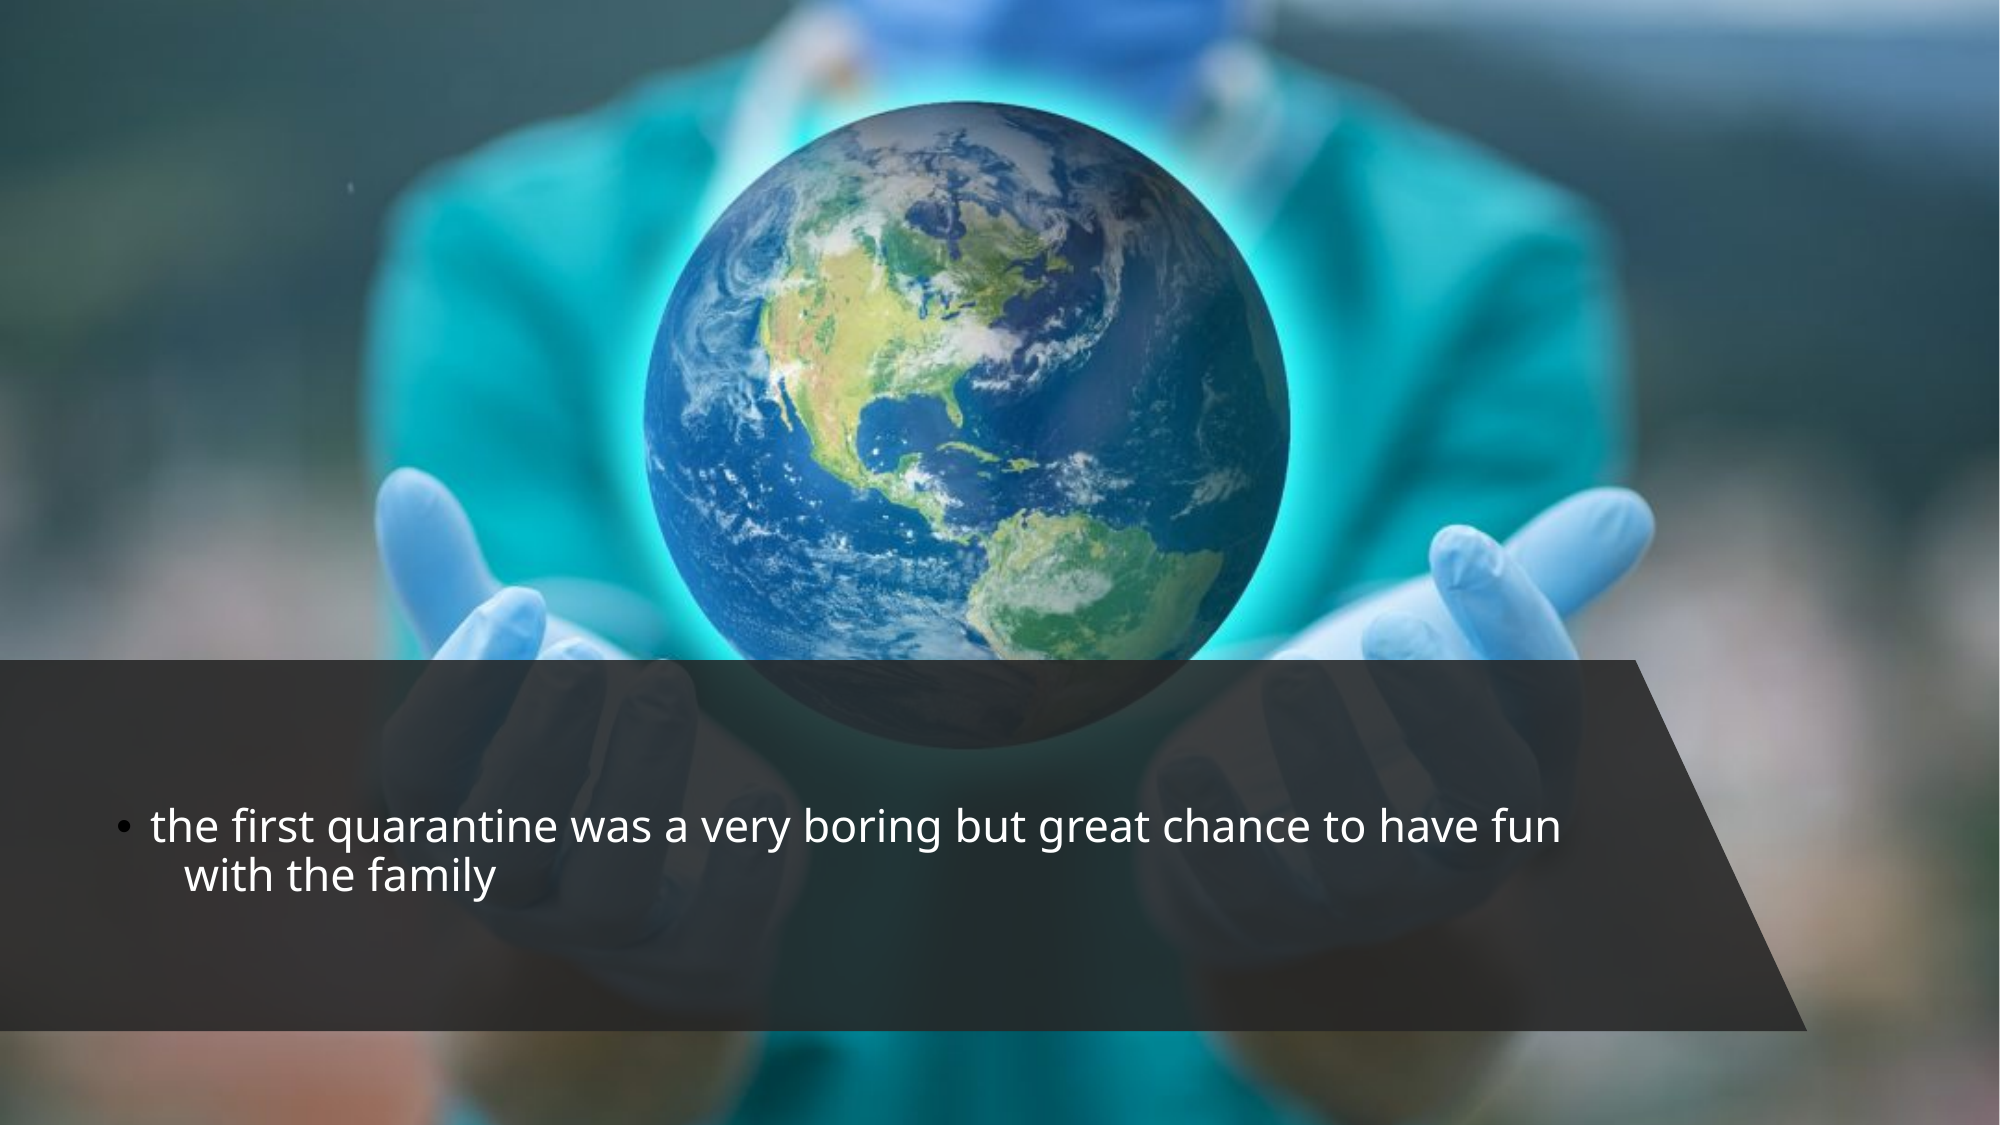

#
the first quarantine was a very boring but great chance to have fun with the family